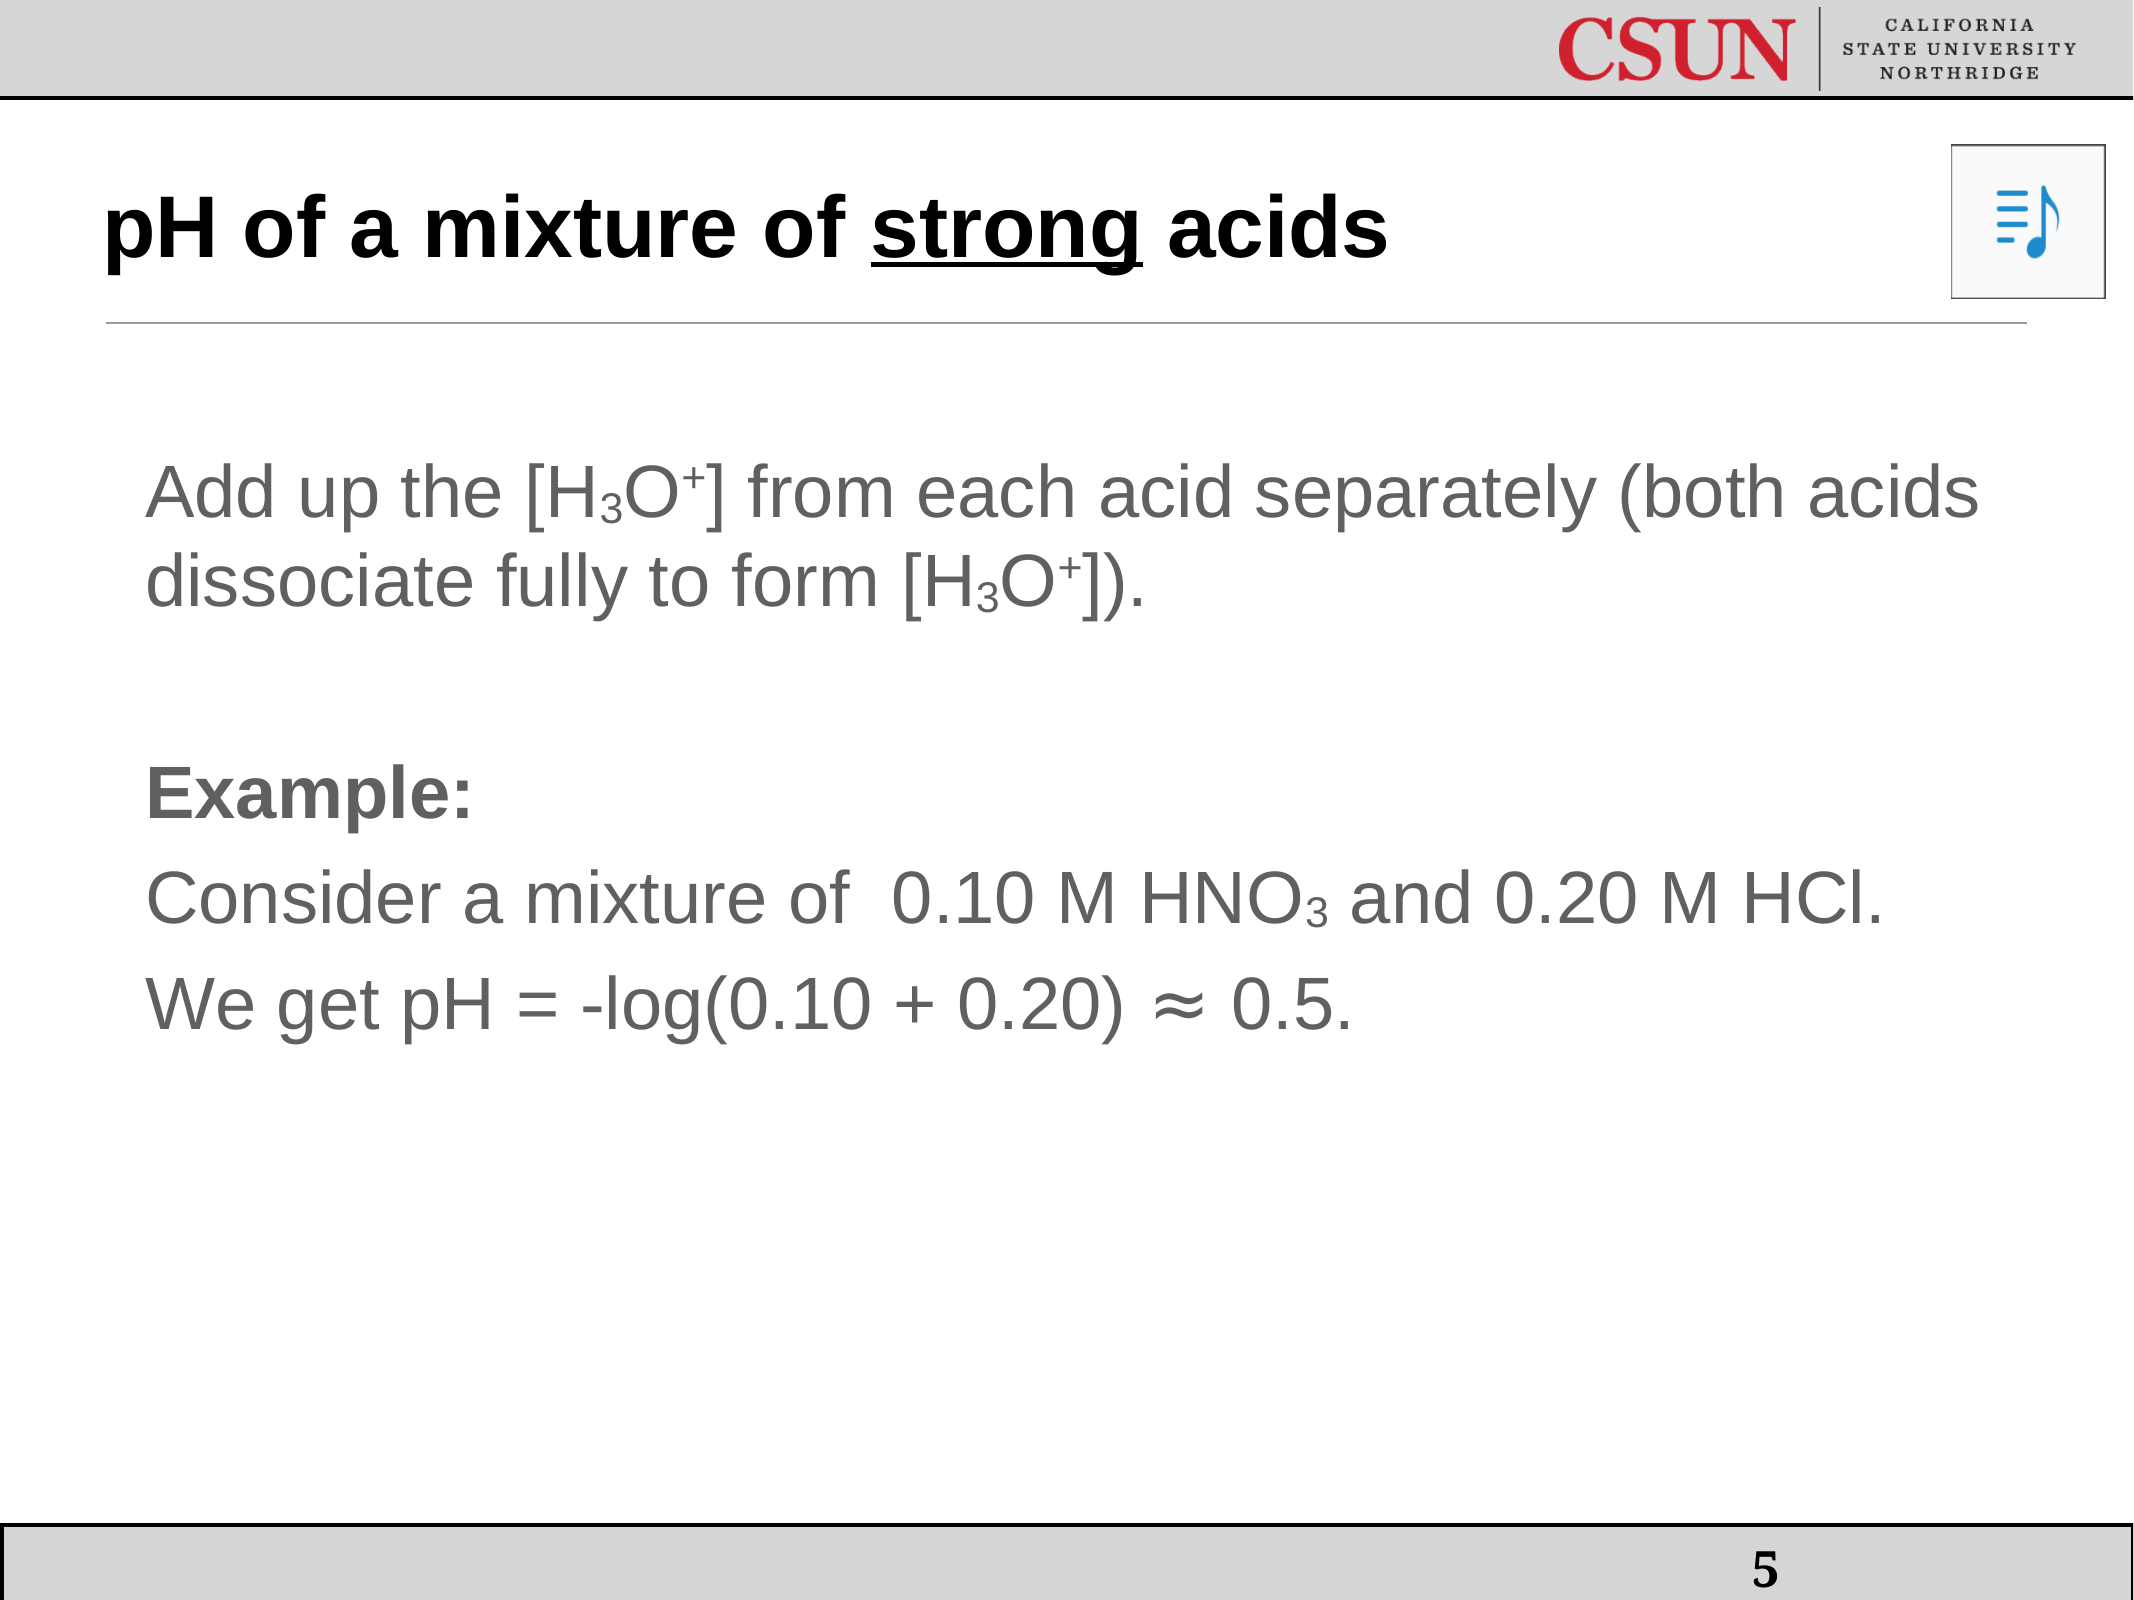

# pH of a mixture of strong acids
Add up the [H3O+] from each acid separately (both acids dissociate fully to form [H3O+]).
Example:
Consider a mixture of 0.10 M HNO3 and 0.20 M HCl.
We get pH = -log(0.10 + 0.20) ≈ 0.5.
5